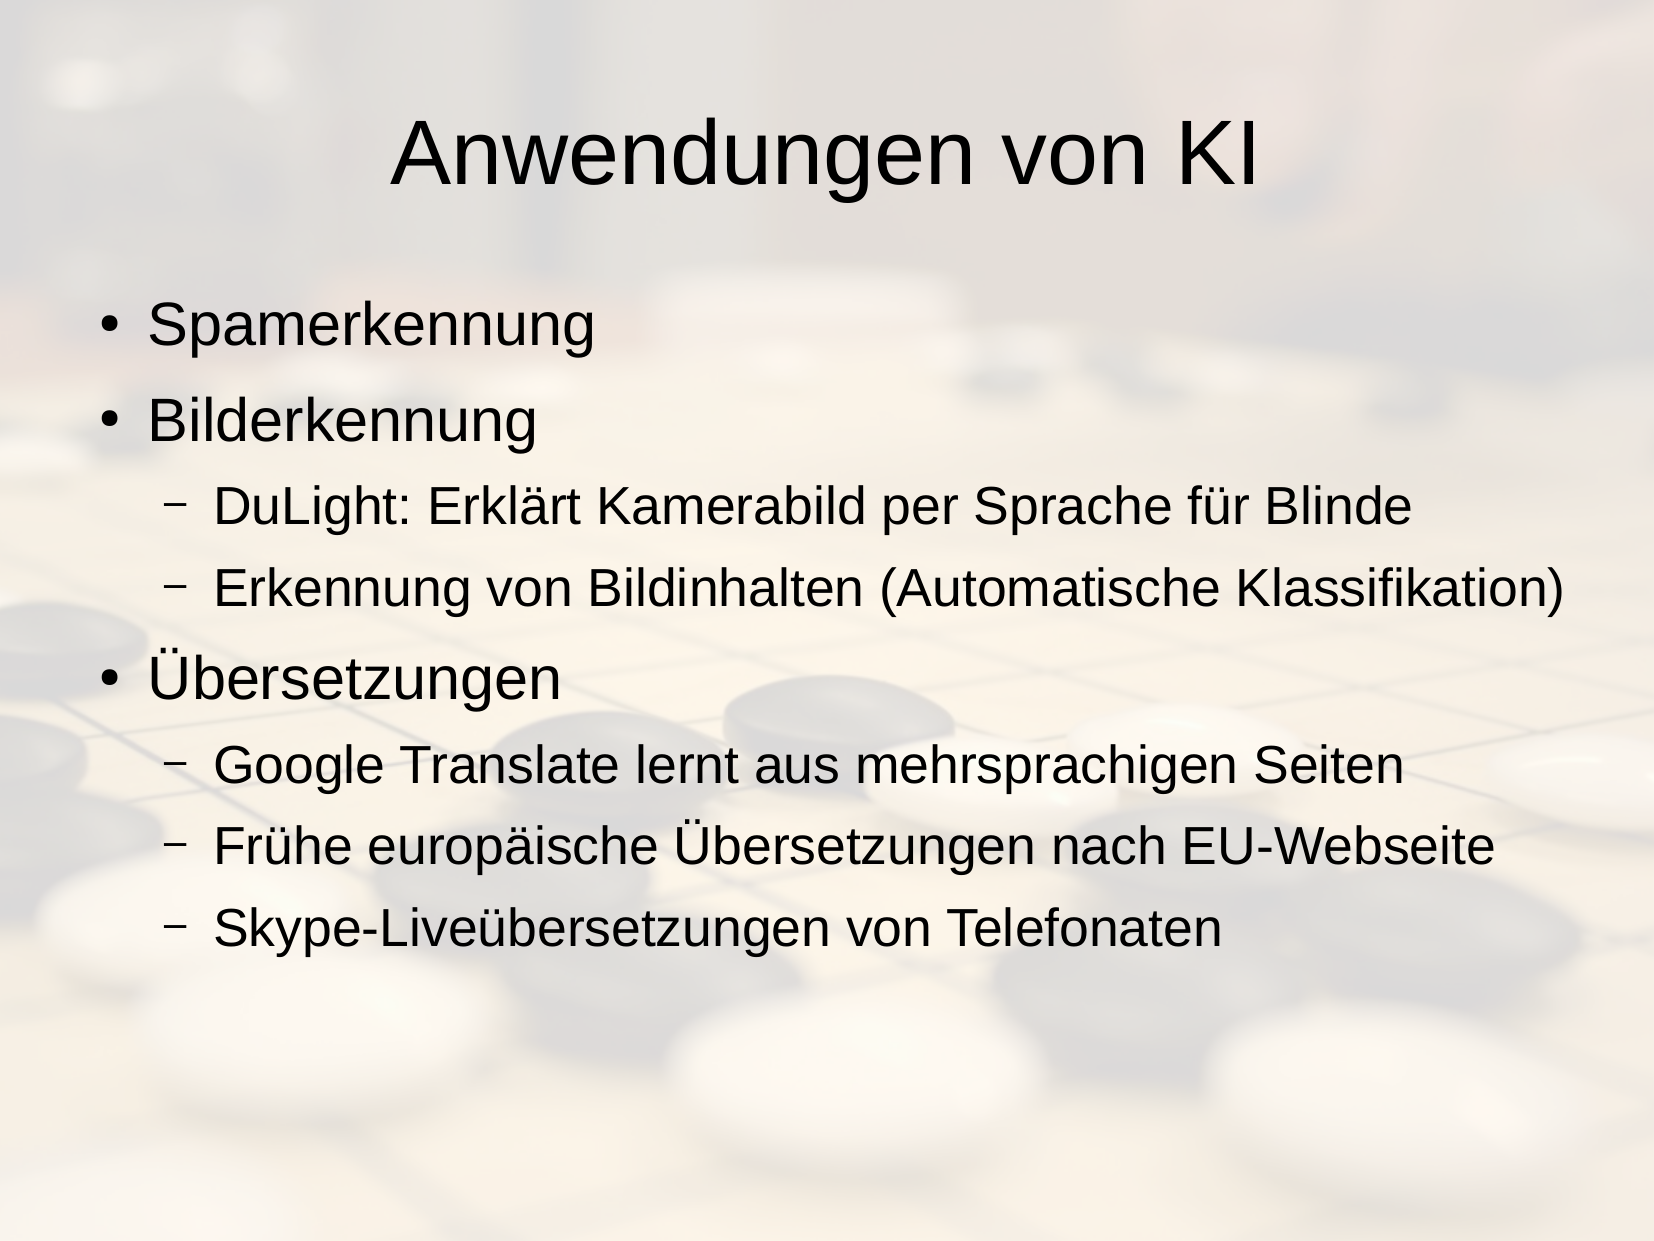

# Anwendungen von KI
Spamerkennung
Bilderkennung
DuLight: Erklärt Kamerabild per Sprache für Blinde
Erkennung von Bildinhalten (Automatische Klassifikation)
Übersetzungen
Google Translate lernt aus mehrsprachigen Seiten
Frühe europäische Übersetzungen nach EU-Webseite
Skype-Liveübersetzungen von Telefonaten